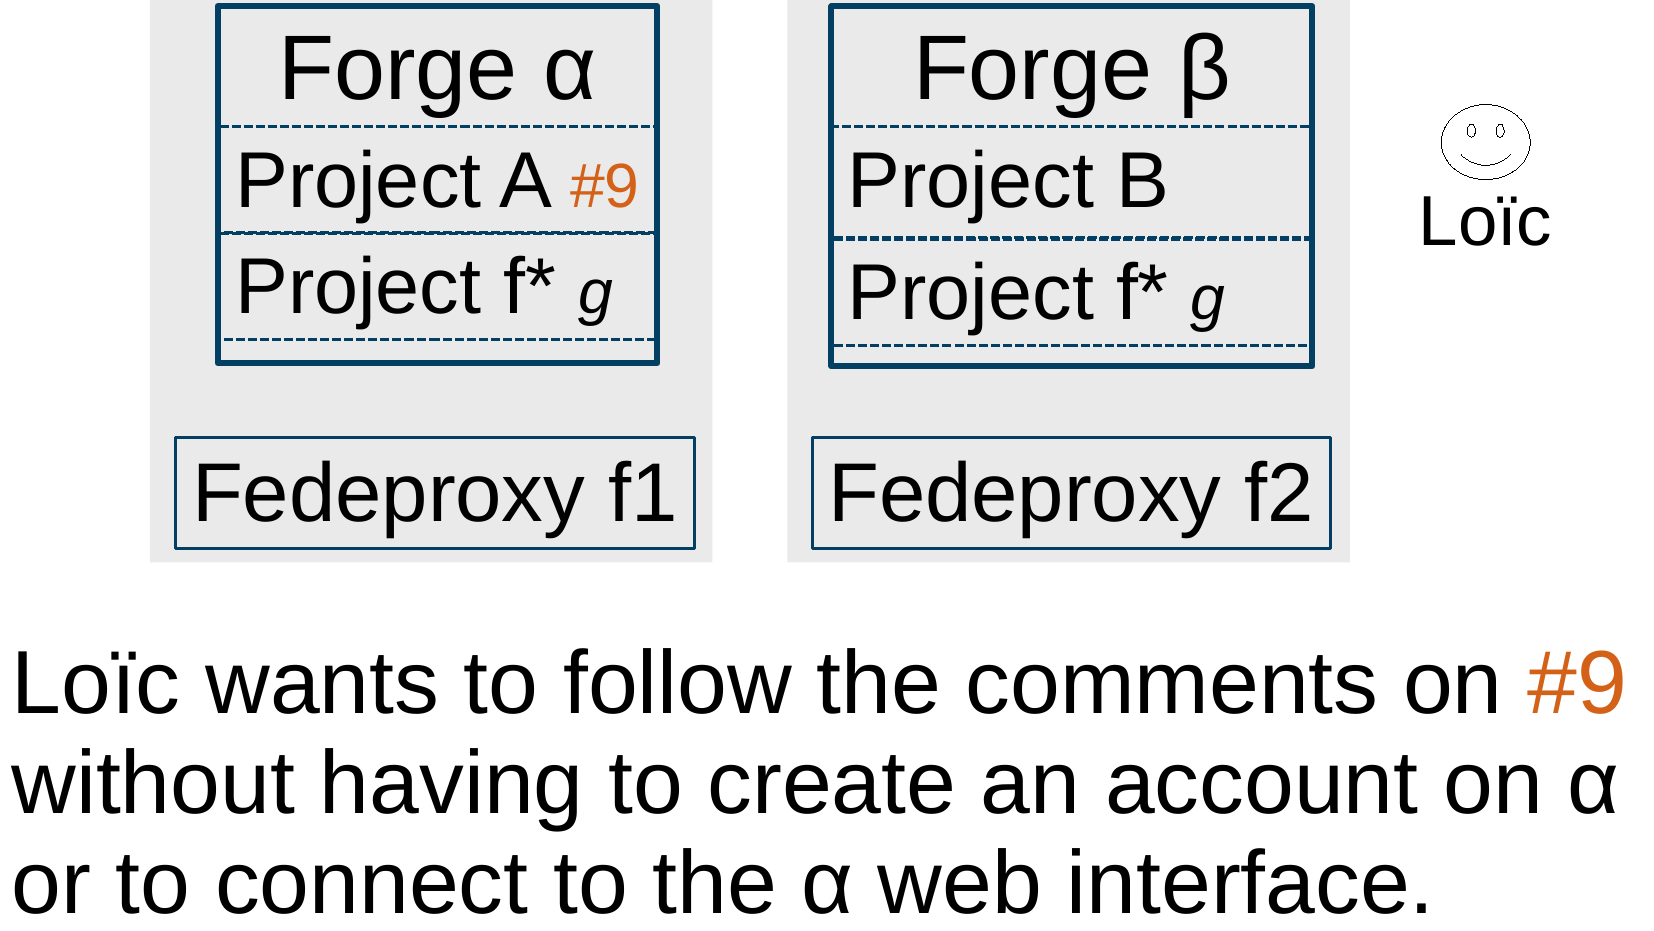

Forge α
Forge β
Loïc
Project A #9
Project B
Project f* g
Project f* g
Fedeproxy f1
Fedeproxy f2
# Loïc wants to follow the comments on #9 without having to create an account on α or to connect to the α web interface.